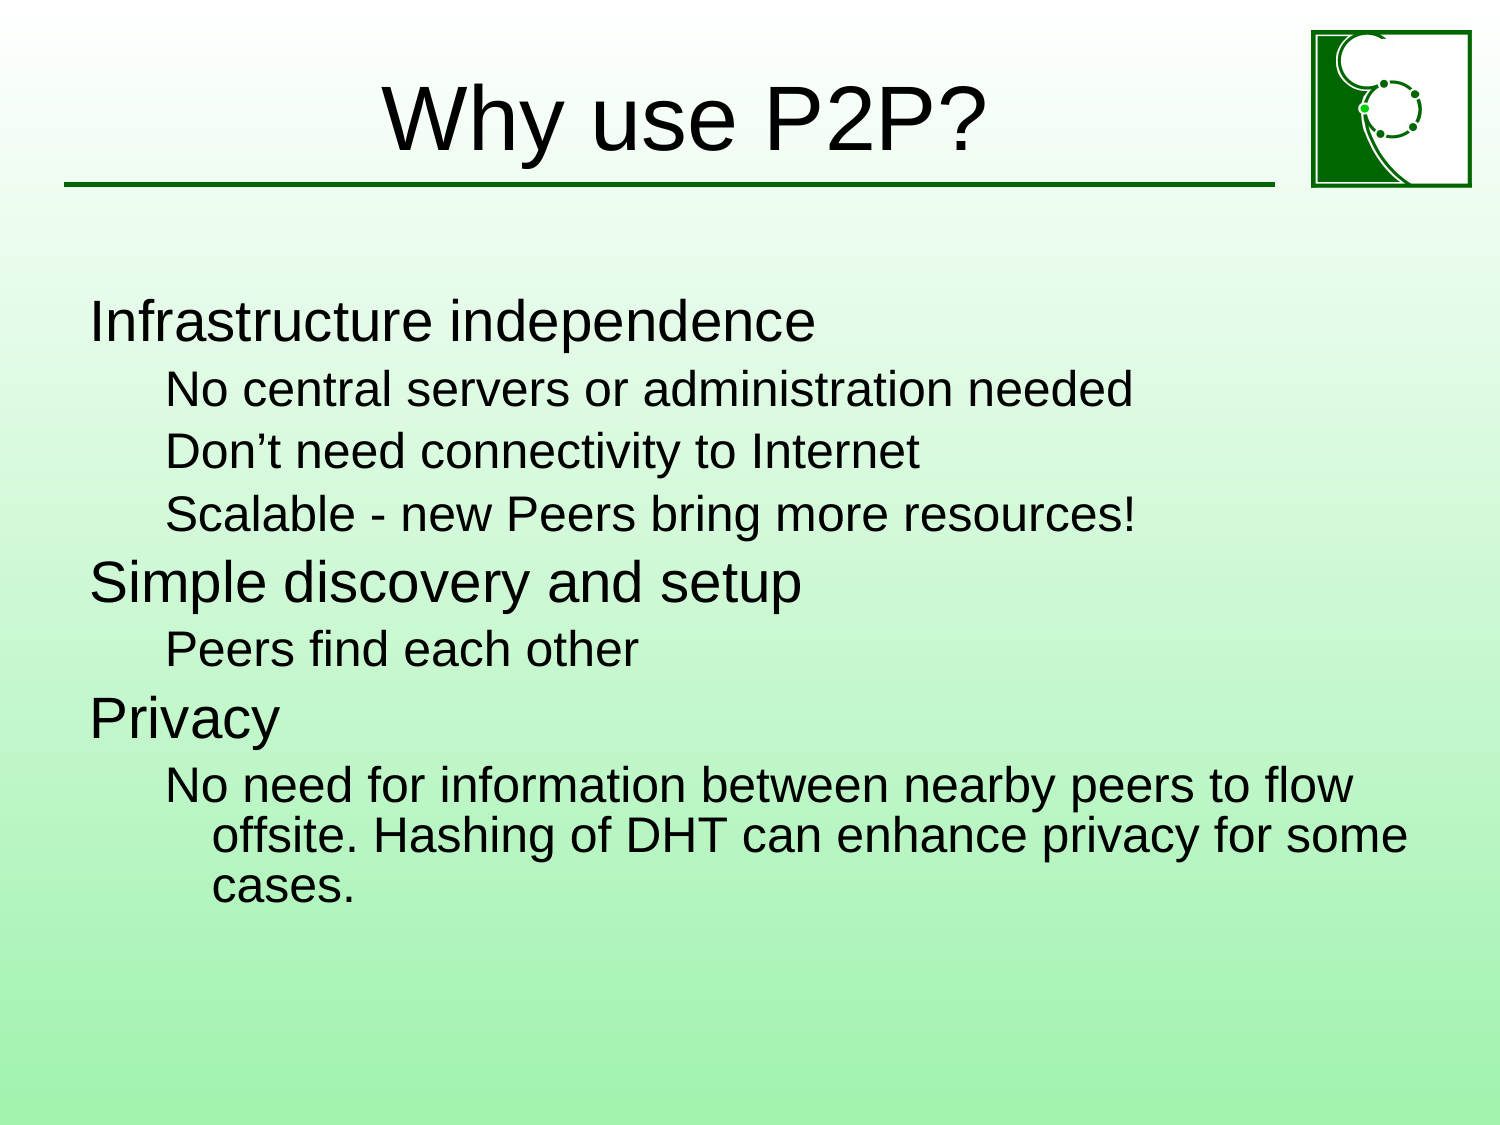

# Why use P2P?
Infrastructure independence
No central servers or administration needed
Don’t need connectivity to Internet
Scalable - new Peers bring more resources!
Simple discovery and setup
Peers find each other
Privacy
No need for information between nearby peers to flow offsite. Hashing of DHT can enhance privacy for some cases.